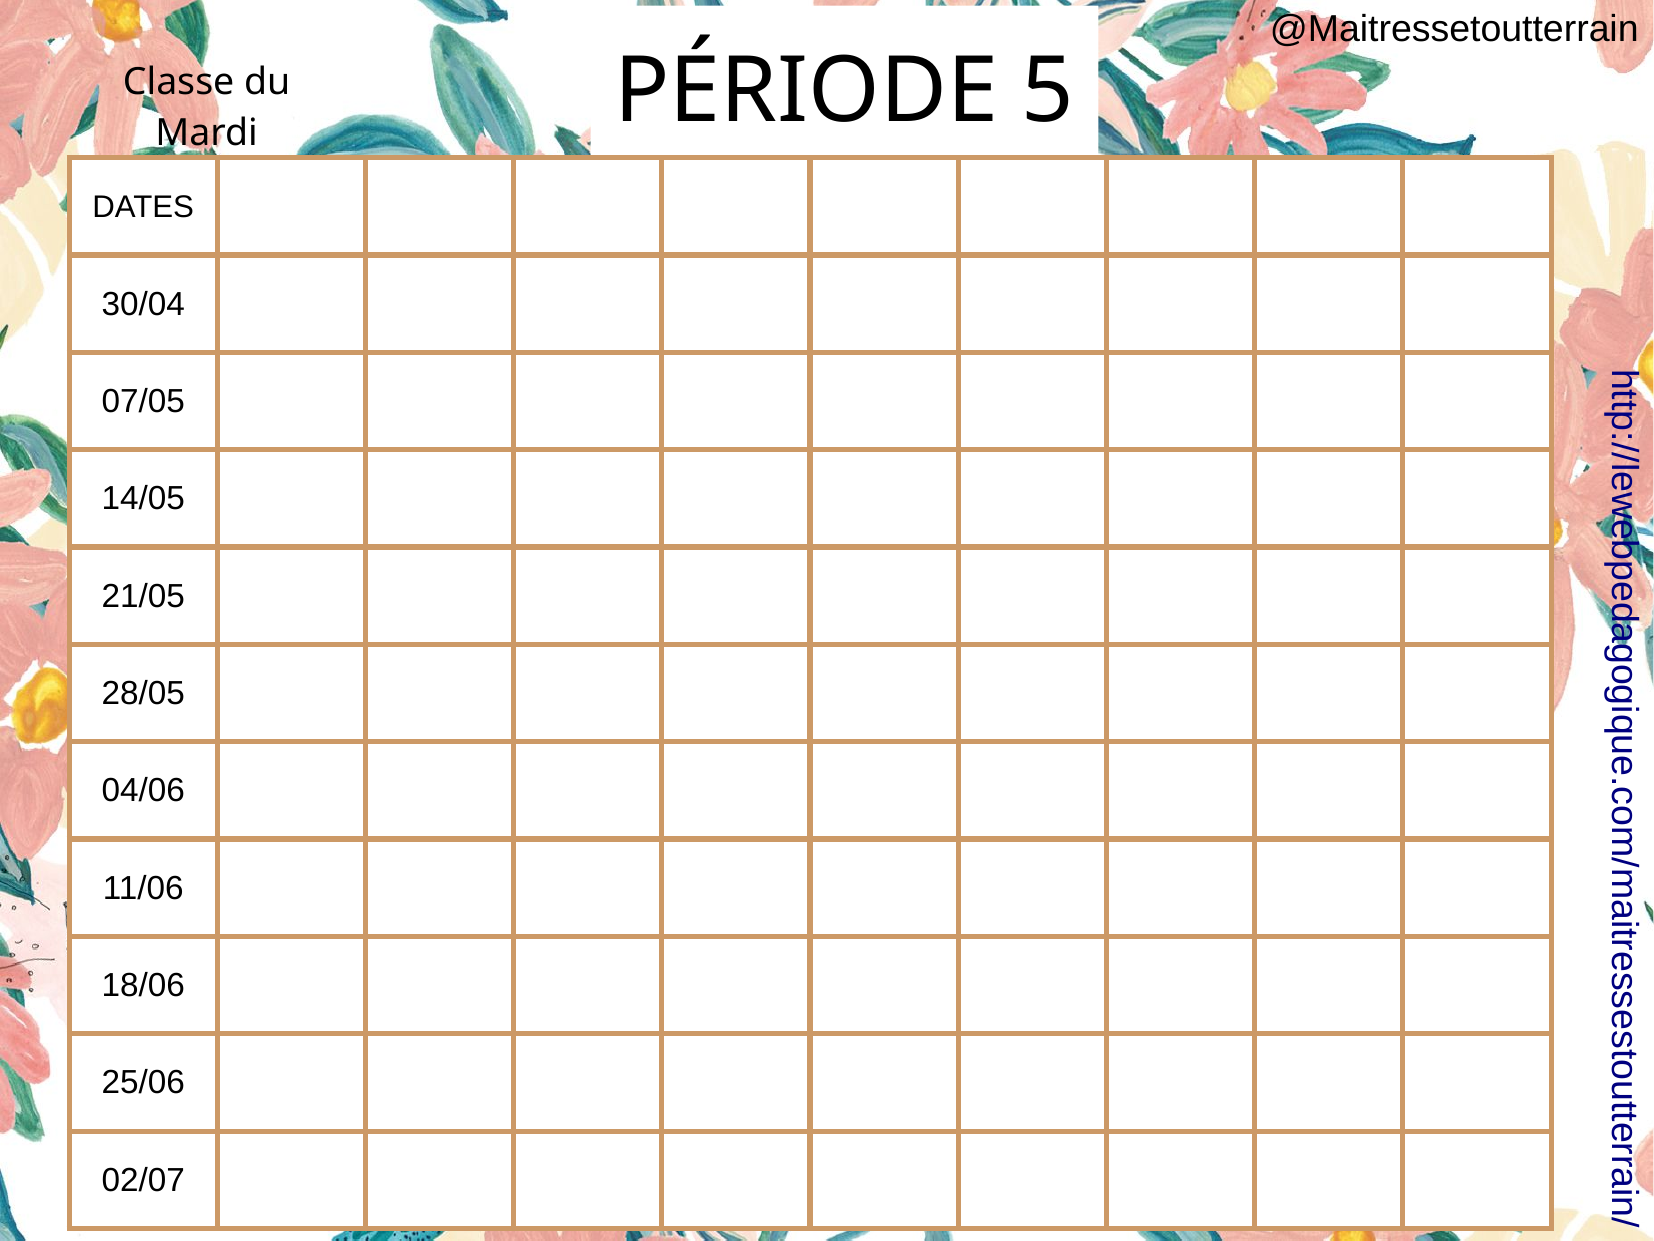

@Maitressetoutterrain
# PÉRIODE 5
Classe du Mardi
| DATES | | | | | | | | | |
| --- | --- | --- | --- | --- | --- | --- | --- | --- | --- |
| 30/04 | | | | | | | | | |
| 07/05 | | | | | | | | | |
| 14/05 | | | | | | | | | |
| 21/05 | | | | | | | | | |
| 28/05 | | | | | | | | | |
| 04/06 | | | | | | | | | |
| 11/06 | | | | | | | | | |
| 18/06 | | | | | | | | | |
| 25/06 | | | | | | | | | |
| 02/07 | | | | | | | | | |
http://lewebpedagogique.com/maitressestoutterrain/